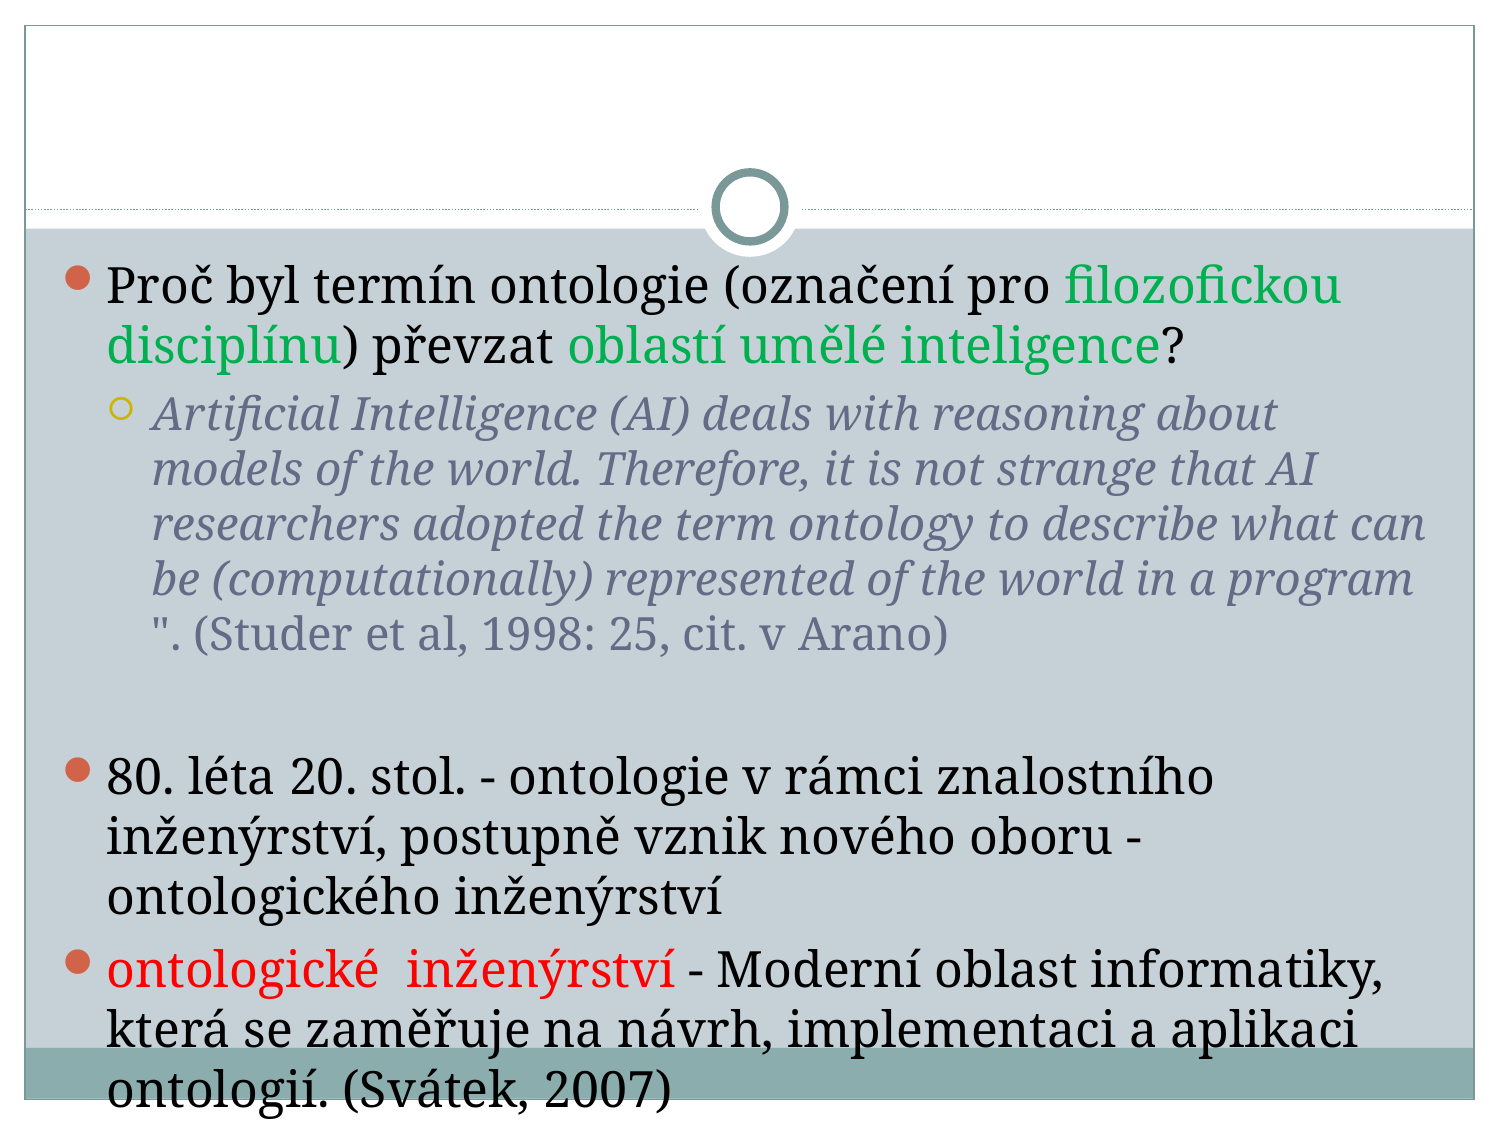

#
Proč byl termín ontologie (označení pro filozofickou disciplínu) převzat oblastí umělé inteligence?
Artificial Intelligence (AI) deals with reasoning about models of the world. Therefore, it is not strange that AI researchers adopted the term ontology to describe what can be (computationally) represented of the world in a program ". (Studer et al, 1998: 25, cit. v Arano)
80. léta 20. stol. - ontologie v rámci znalostního inženýrství, postupně vznik nového oboru - ontologického inženýrství
ontologické inženýrství - Moderní oblast informatiky, která se zaměřuje na návrh, implementaci a aplikaci ontologií. (Svátek, 2007)